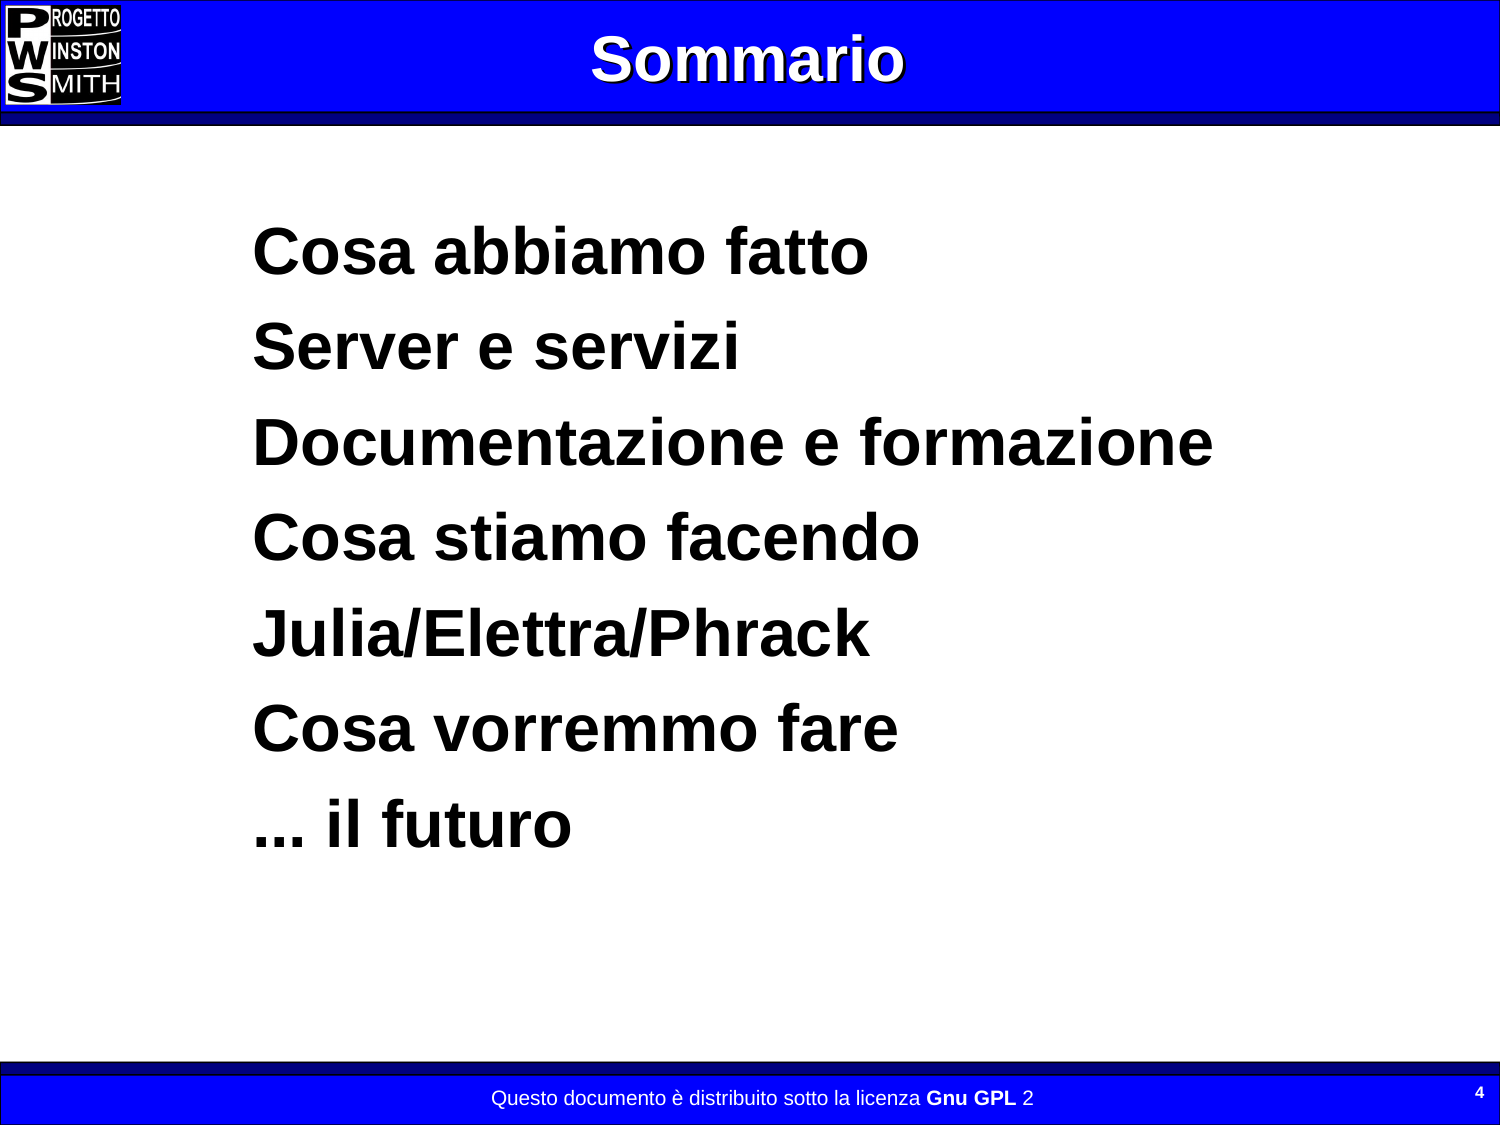

Sommario
Cosa abbiamo fatto
Server e servizi
Documentazione e formazione
Cosa stiamo facendo
Julia/Elettra/Phrack
Cosa vorremmo fare
... il futuro